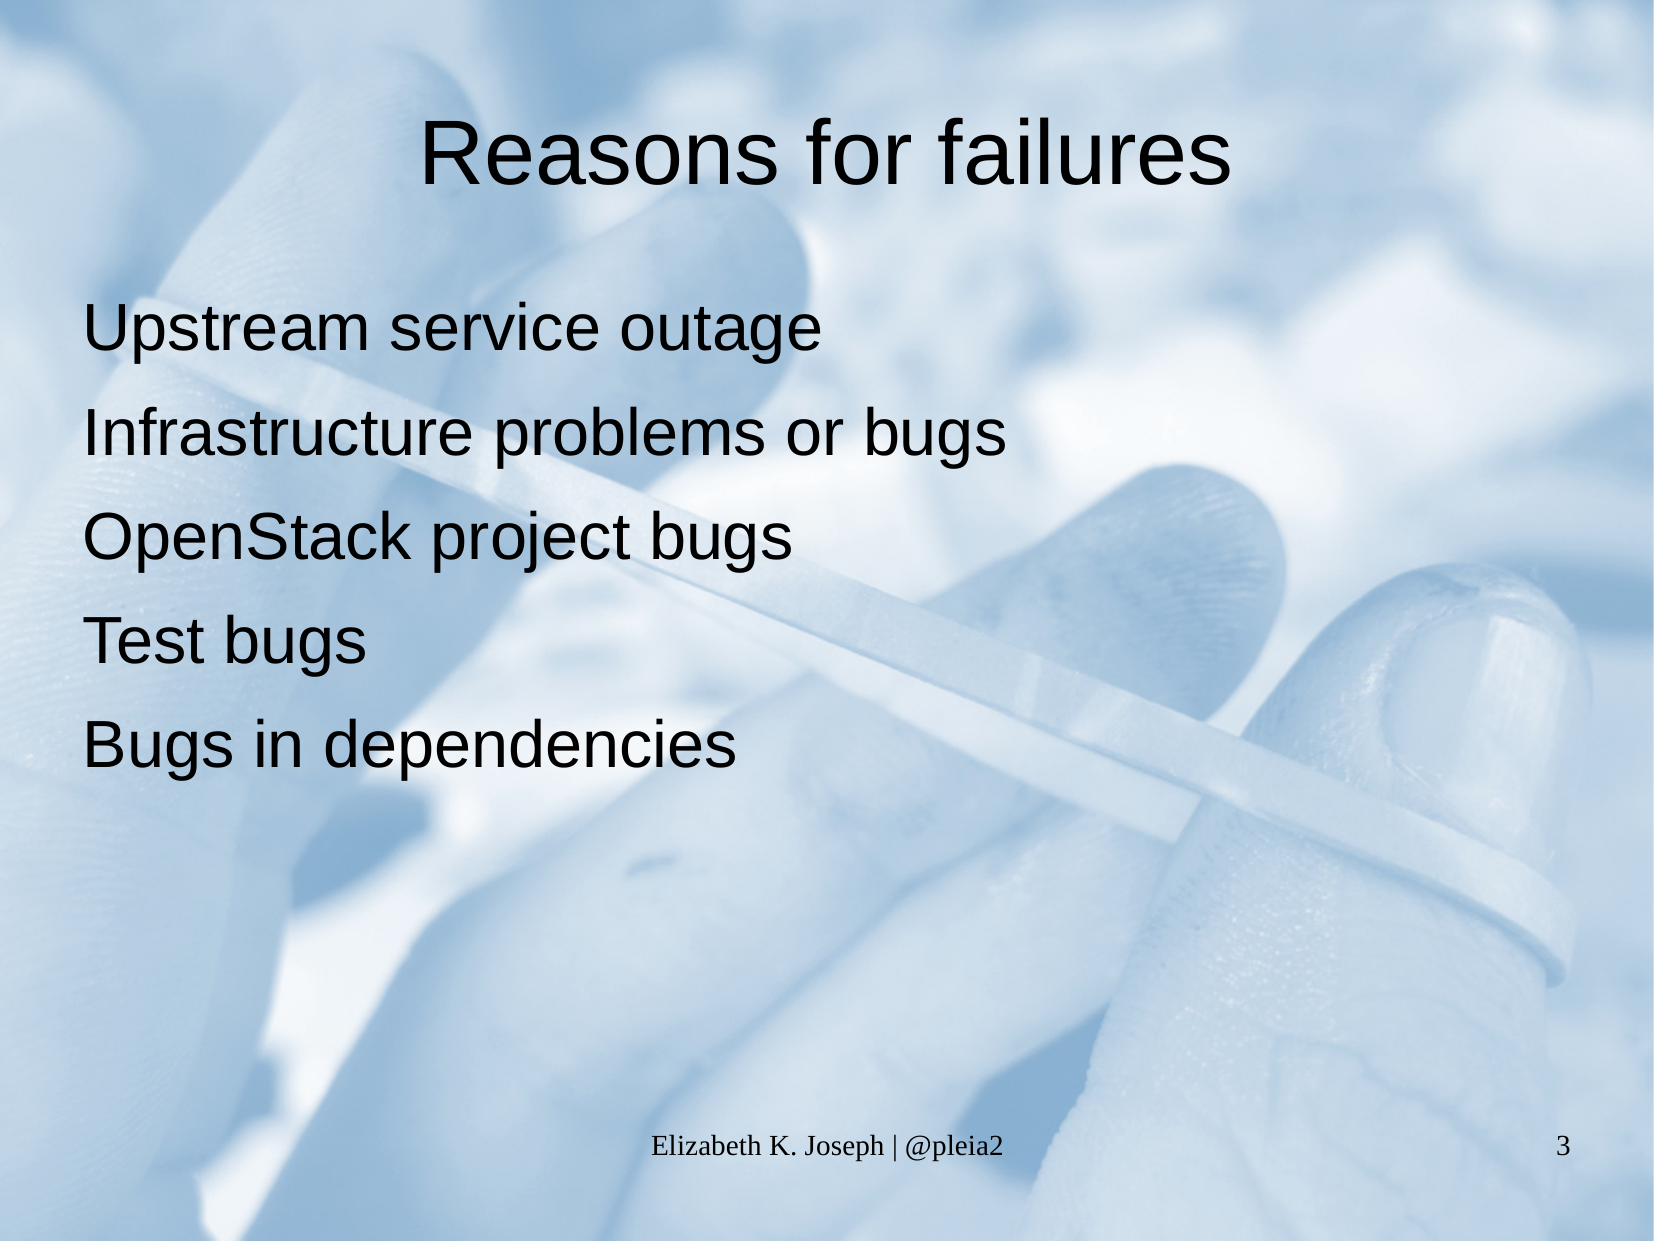

# Reasons for failures
Upstream service outage
Infrastructure problems or bugs
OpenStack project bugs
Test bugs
Bugs in dependencies
Elizabeth K. Joseph | @pleia2
3